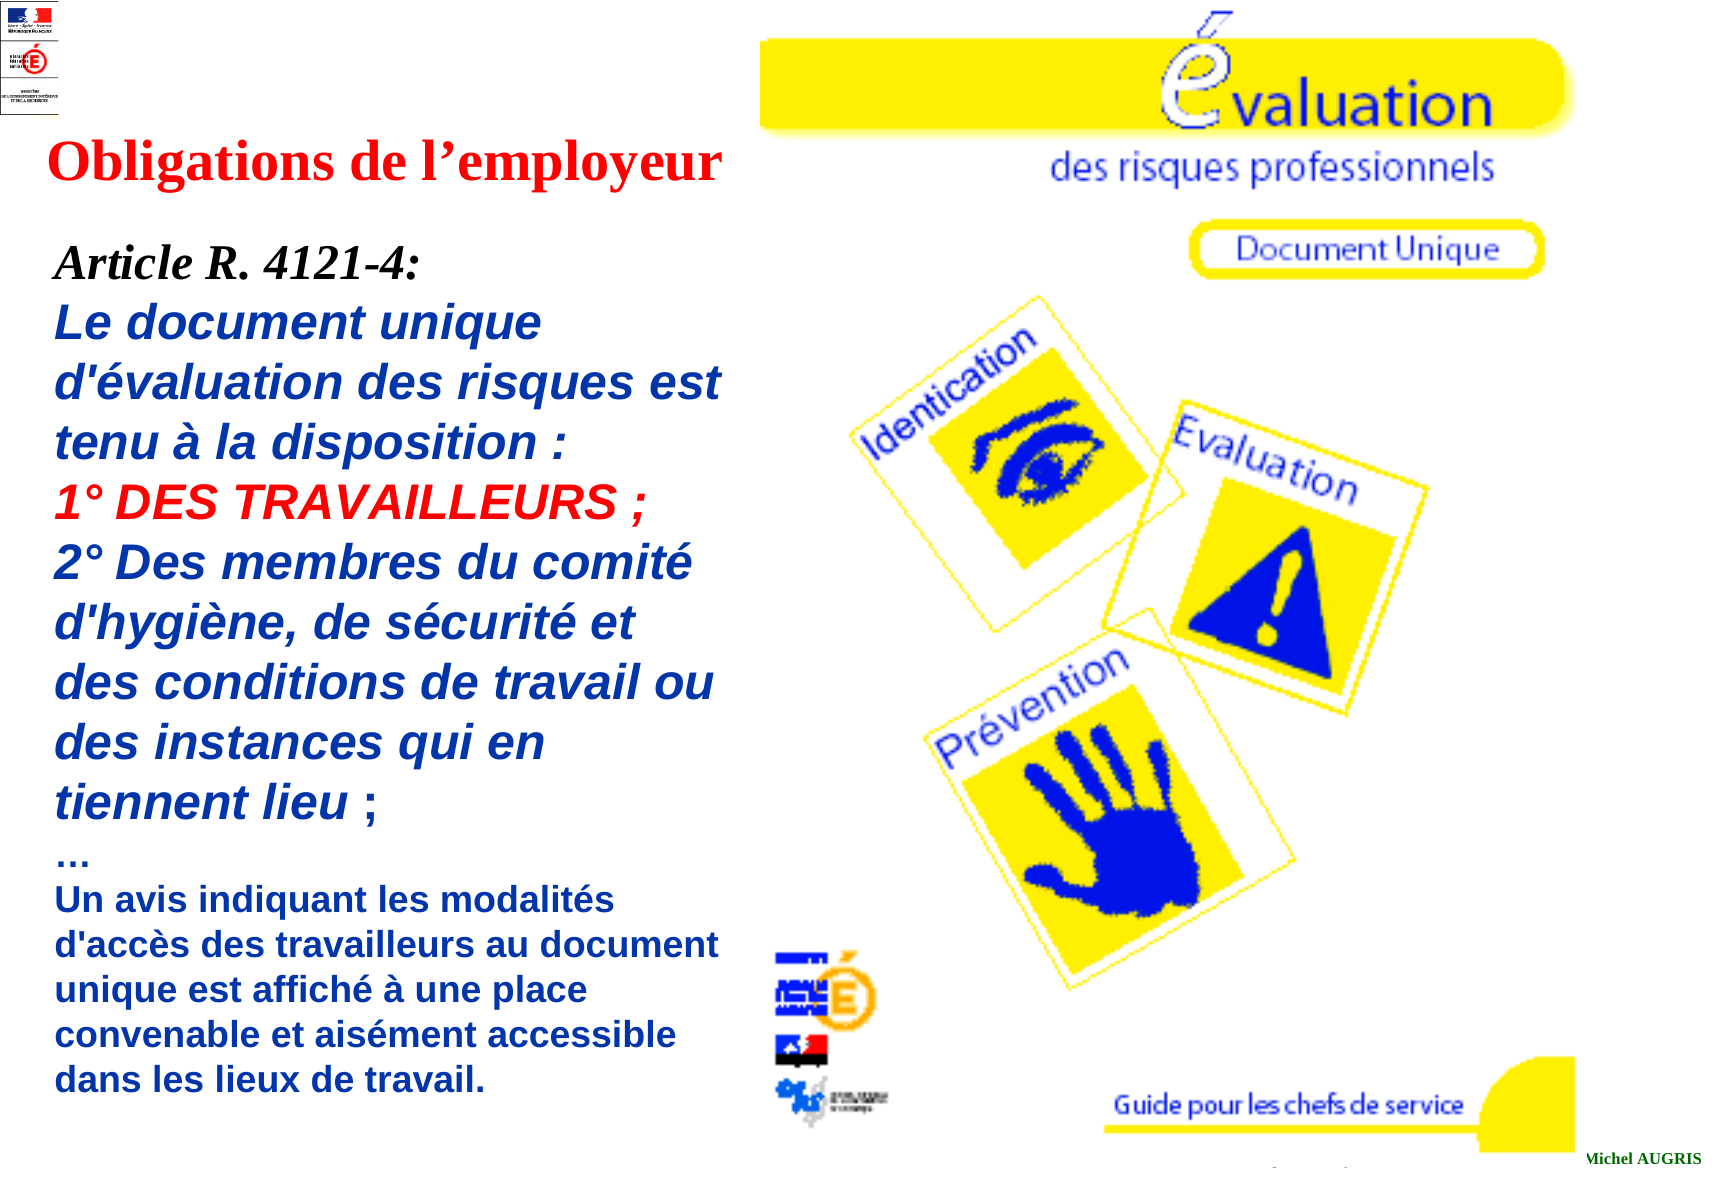

Obligations de l’employeur
Article R. 4121-4:
Le document unique d'évaluation des risques est tenu à la disposition :
1° DES TRAVAILLEURS ;
2° Des membres du comité d'hygiène, de sécurité et des conditions de travail ou des instances qui en tiennent lieu ;
…
Un avis indiquant les modalités d'accès des travailleurs au document unique est affiché à une place convenable et aisément accessible dans les lieux de travail.